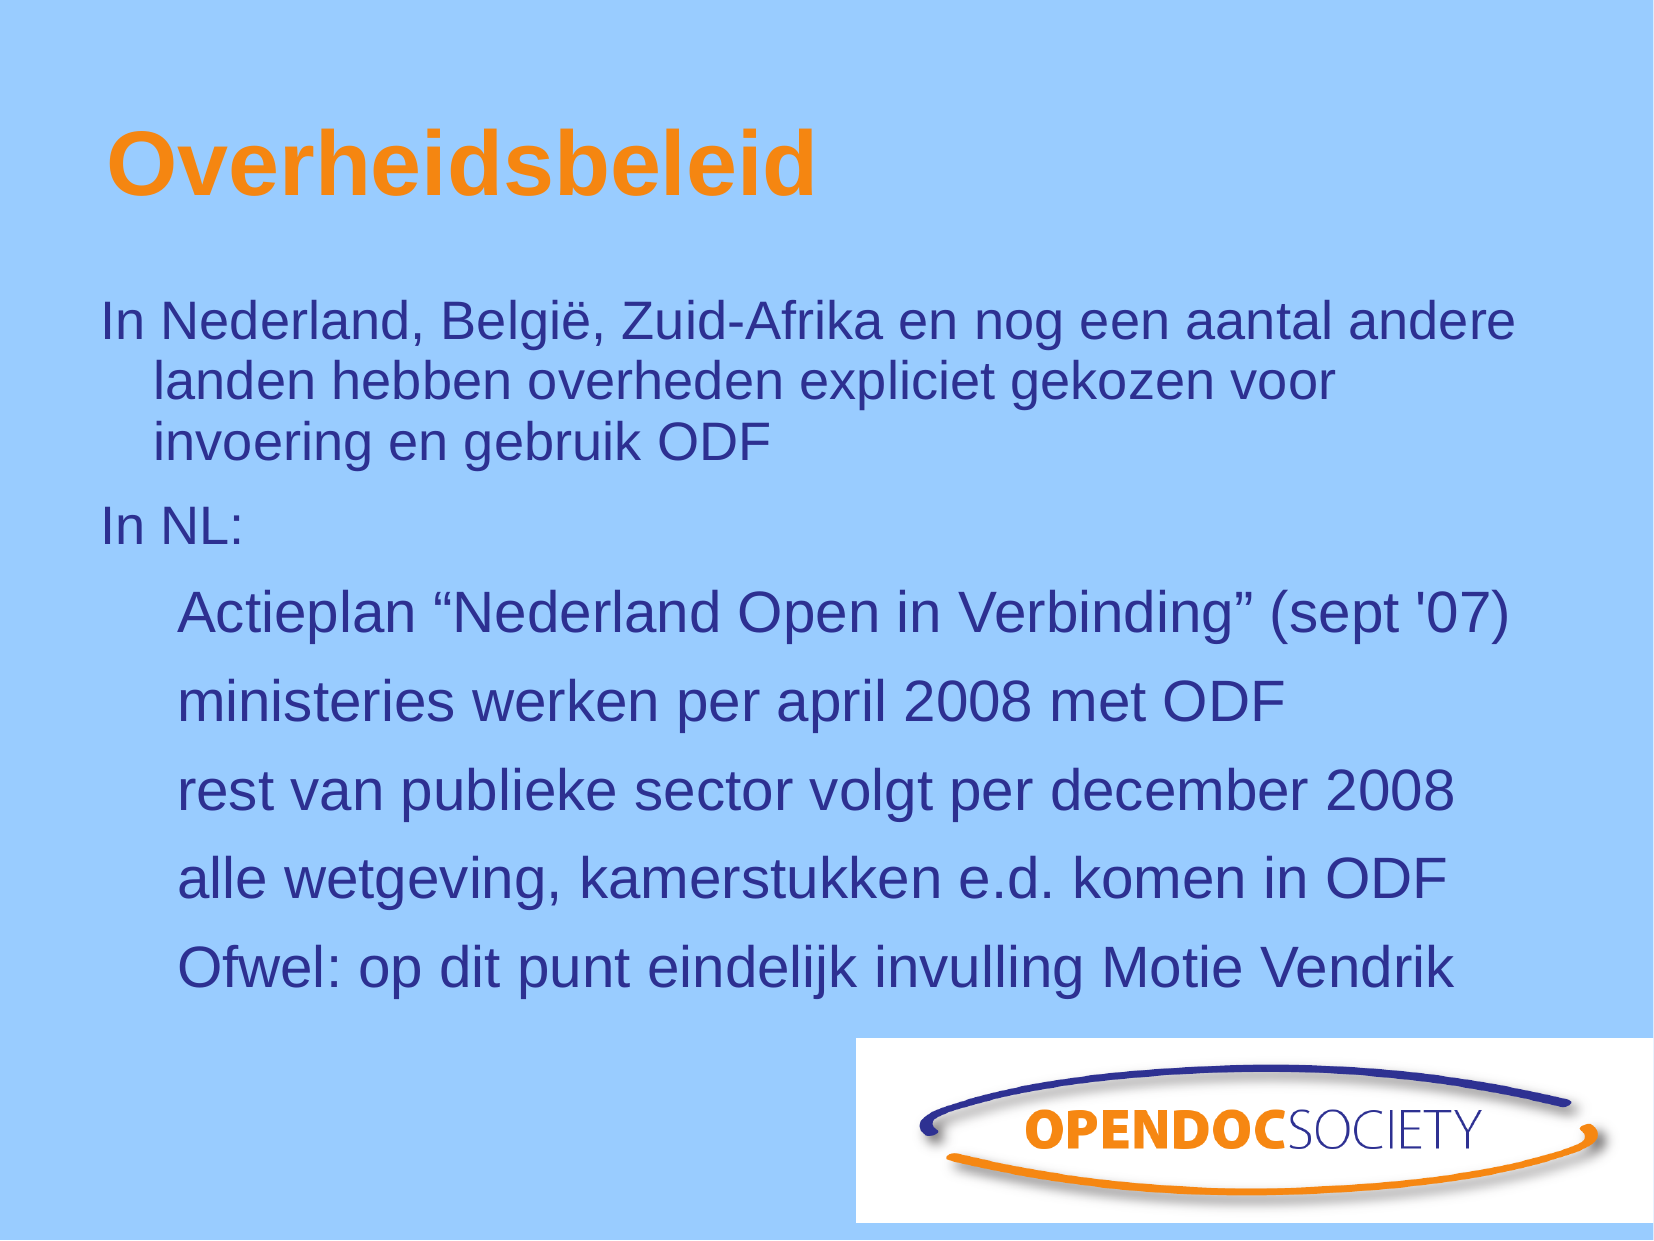

# Overheidsbeleid
In Nederland, België, Zuid-Afrika en nog een aantal andere landen hebben overheden expliciet gekozen voor invoering en gebruik ODF
In NL:
Actieplan “Nederland Open in Verbinding” (sept '07)
ministeries werken per april 2008 met ODF
rest van publieke sector volgt per december 2008
alle wetgeving, kamerstukken e.d. komen in ODF
Ofwel: op dit punt eindelijk invulling Motie Vendrik